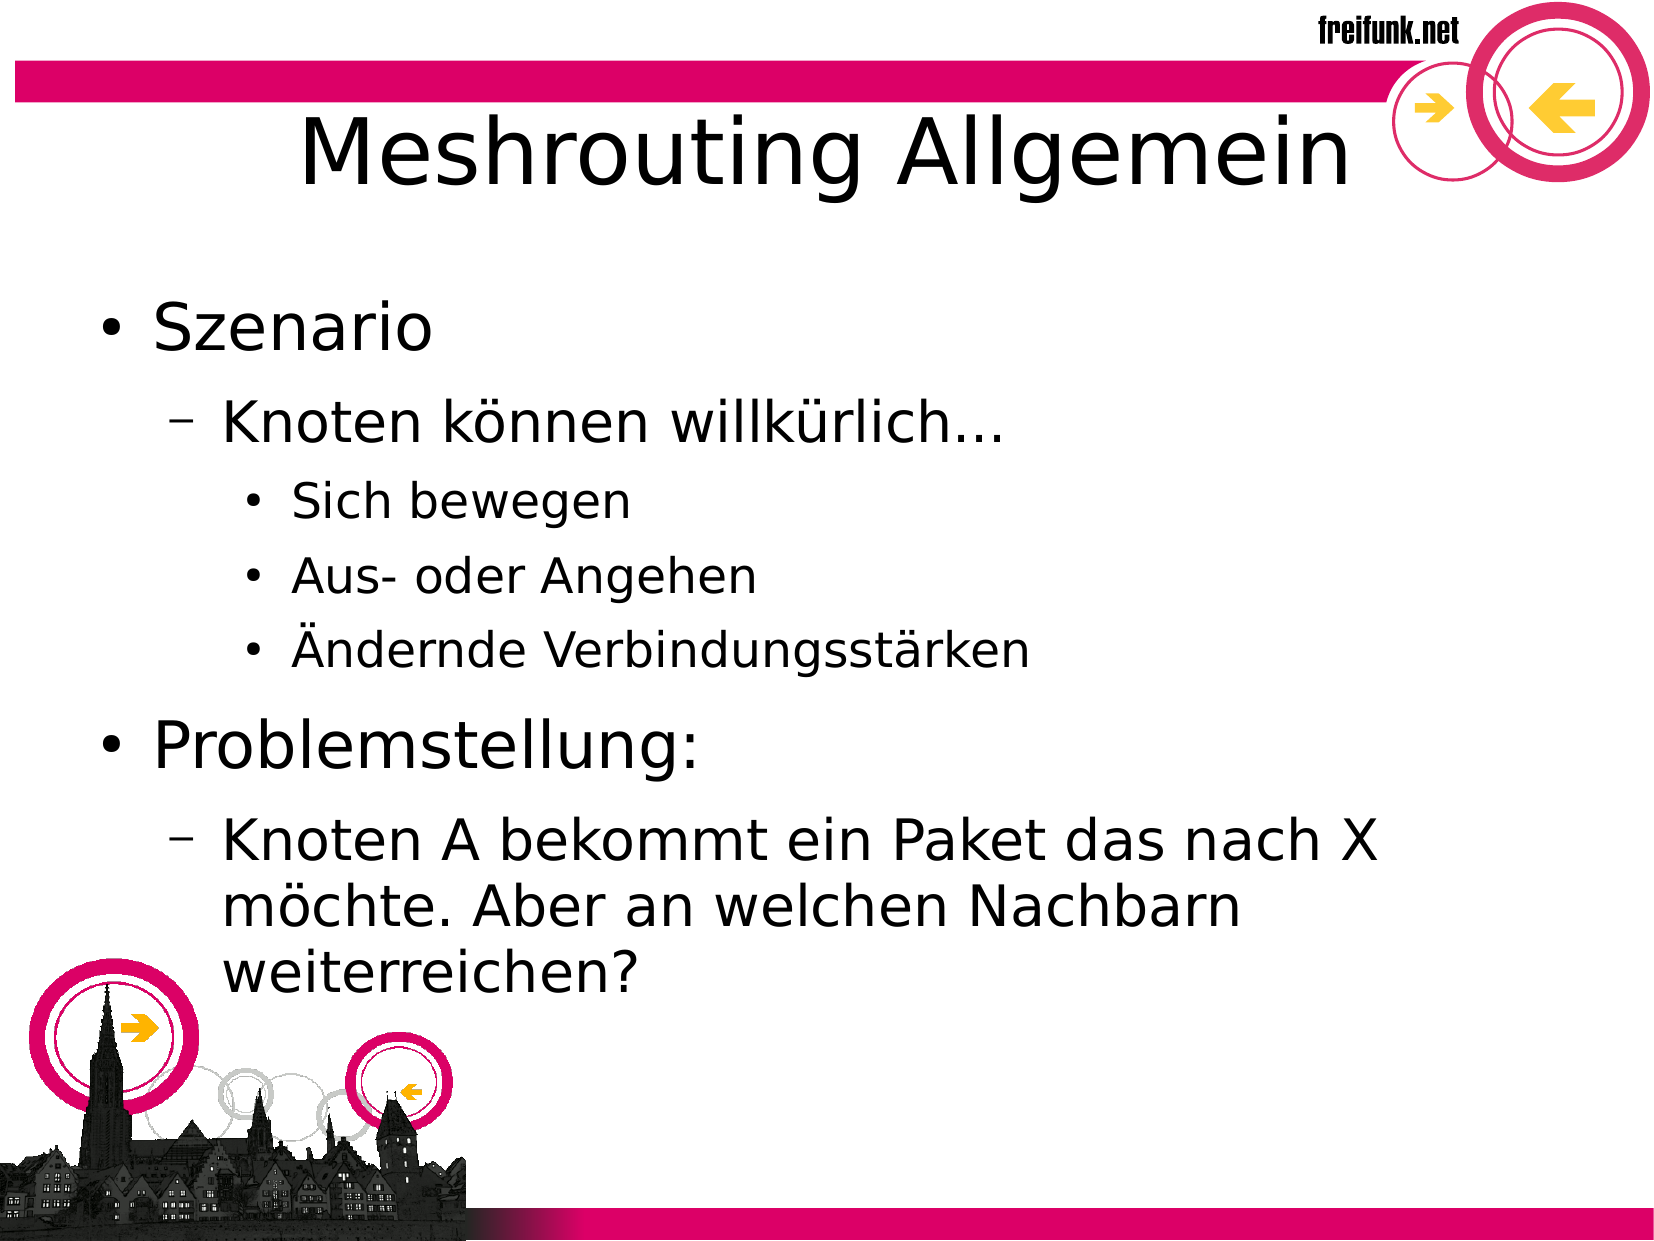

# Meshrouting Allgemein
Szenario
Knoten können willkürlich...
Sich bewegen
Aus- oder Angehen
Ändernde Verbindungsstärken
Problemstellung:
Knoten A bekommt ein Paket das nach X möchte. Aber an welchen Nachbarn weiterreichen?